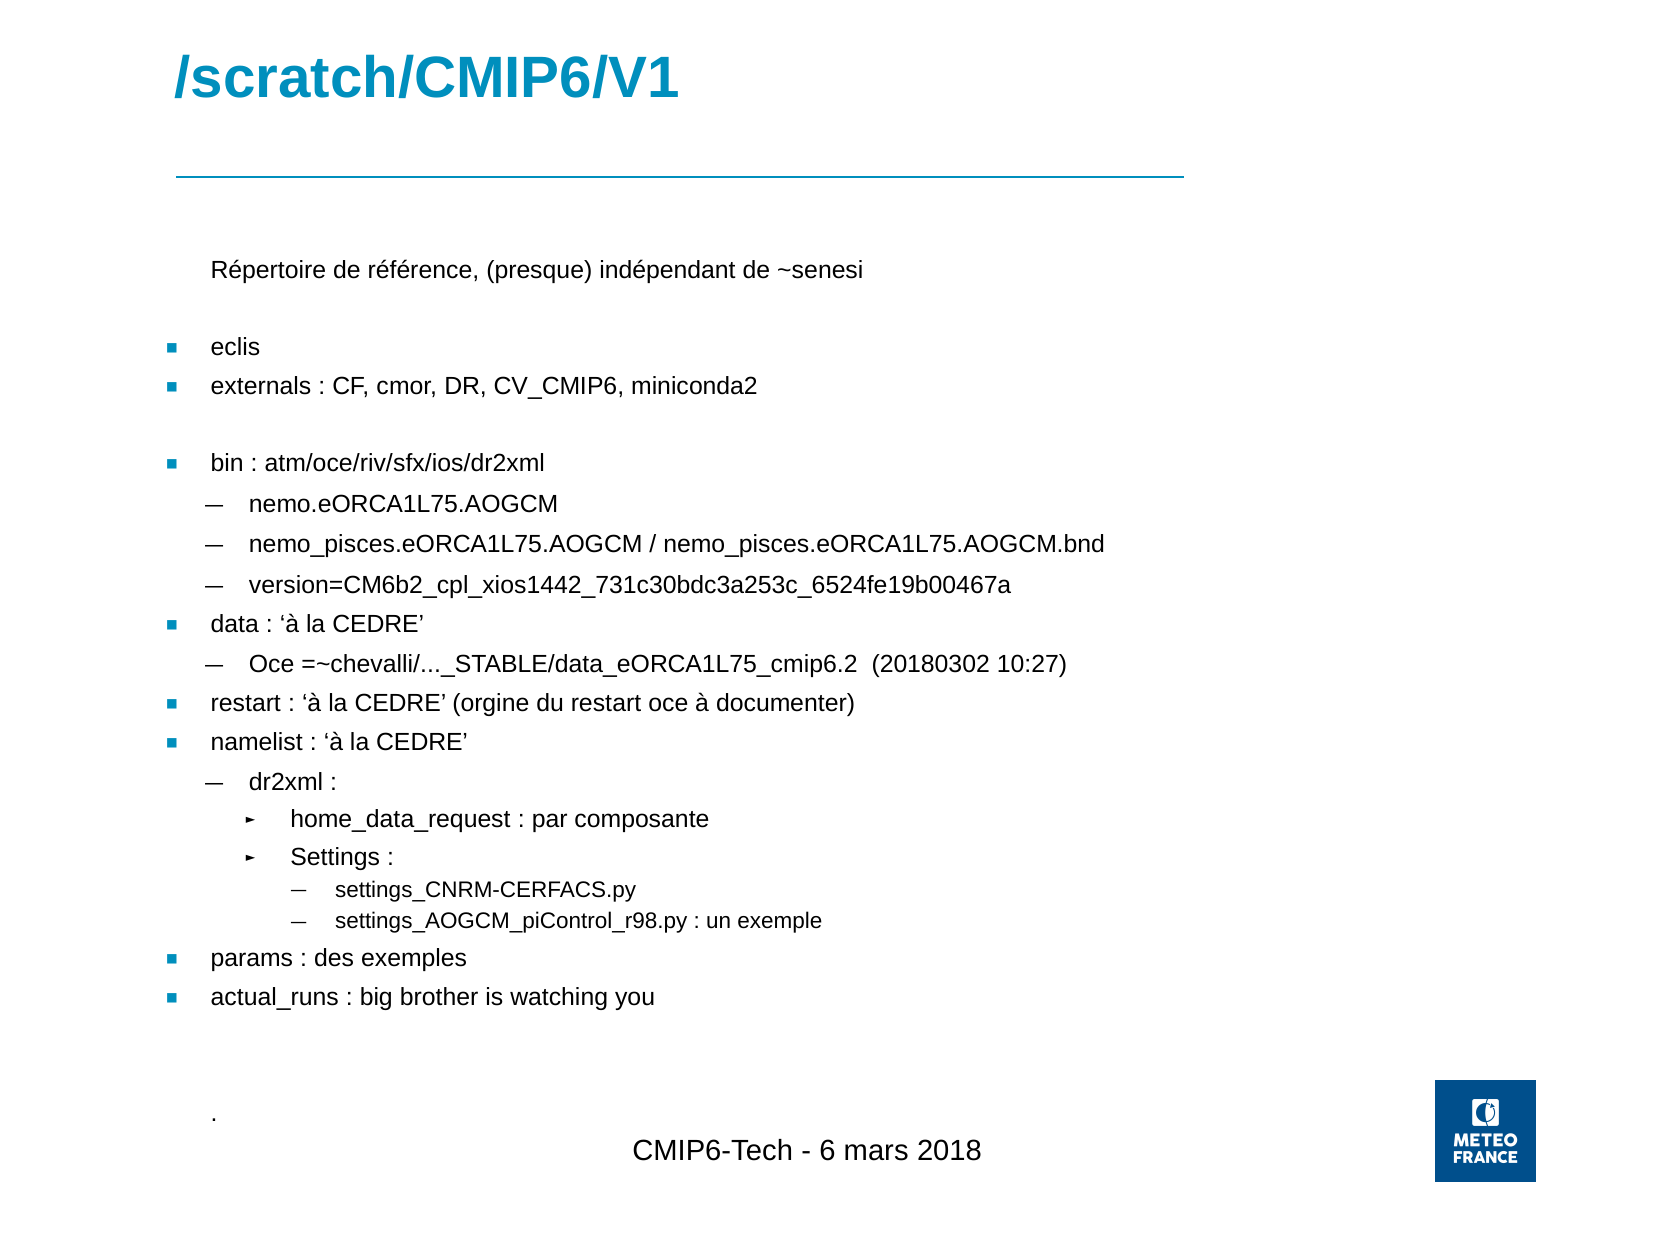

# /scratch/CMIP6/V1
Répertoire de référence, (presque) indépendant de ~senesi
eclis
externals : CF, cmor, DR, CV_CMIP6, miniconda2
bin : atm/oce/riv/sfx/ios/dr2xml
nemo.eORCA1L75.AOGCM
nemo_pisces.eORCA1L75.AOGCM / nemo_pisces.eORCA1L75.AOGCM.bnd
version=CM6b2_cpl_xios1442_731c30bdc3a253c_6524fe19b00467a
data : ‘à la CEDRE’
Oce =~chevalli/..._STABLE/data_eORCA1L75_cmip6.2 (20180302 10:27)
restart : ‘à la CEDRE’ (orgine du restart oce à documenter)
namelist : ‘à la CEDRE’
dr2xml :
home_data_request : par composante
Settings :
settings_CNRM-CERFACS.py
settings_AOGCM_piControl_r98.py : un exemple
params : des exemples
actual_runs : big brother is watching you
.
CMIP6-Tech - 6 mars 2018